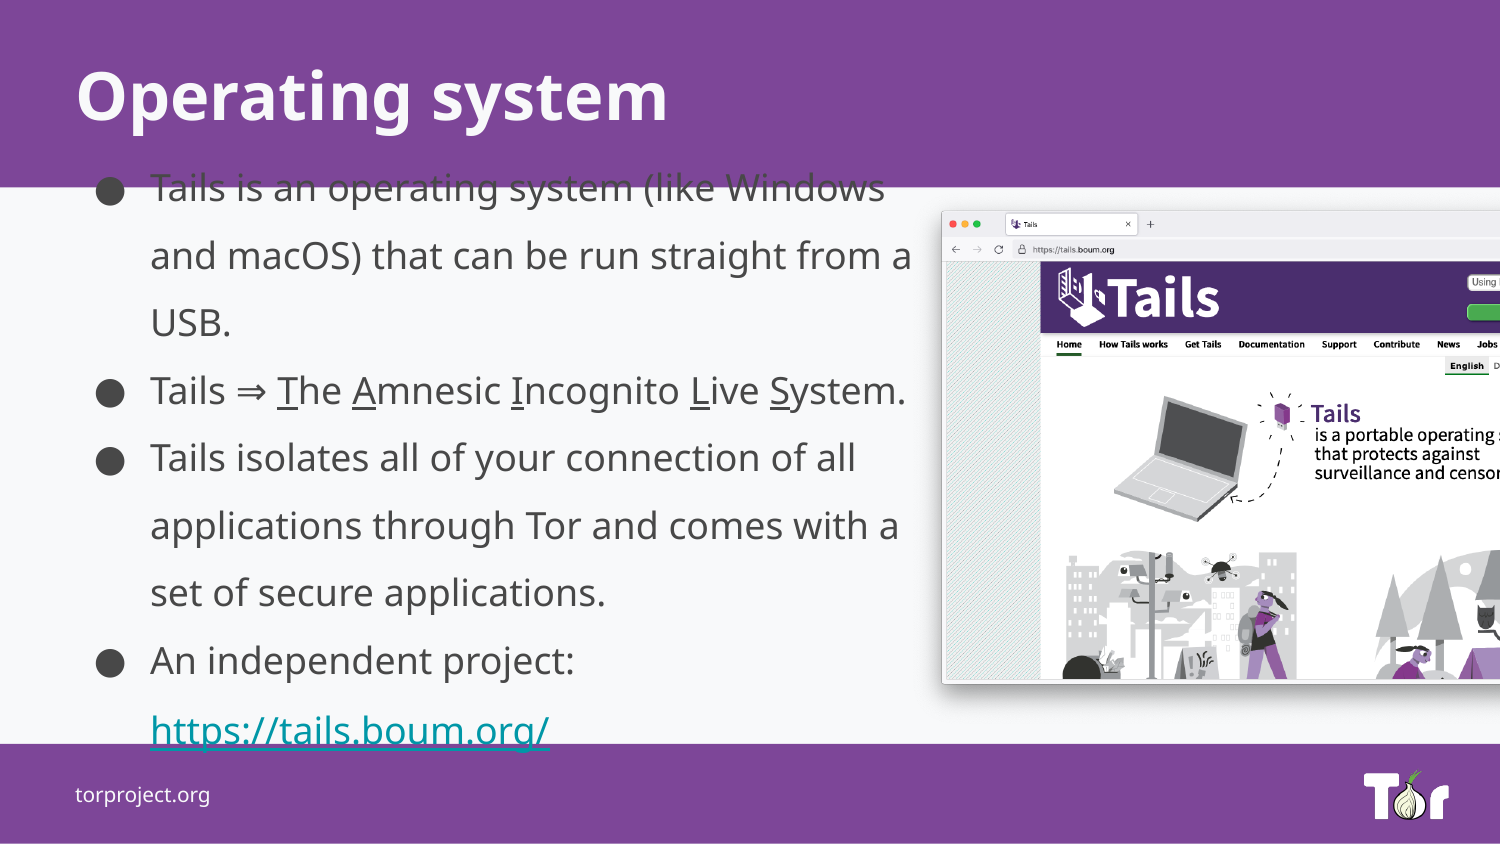

Operating system
# Tails is an operating system (like Windows and macOS) that can be run straight from a USB.
Tails ⇒ The Amnesic Incognito Live System.
Tails isolates all of your connection of all applications through Tor and comes with a set of secure applications.
An independent project: https://tails.boum.org/